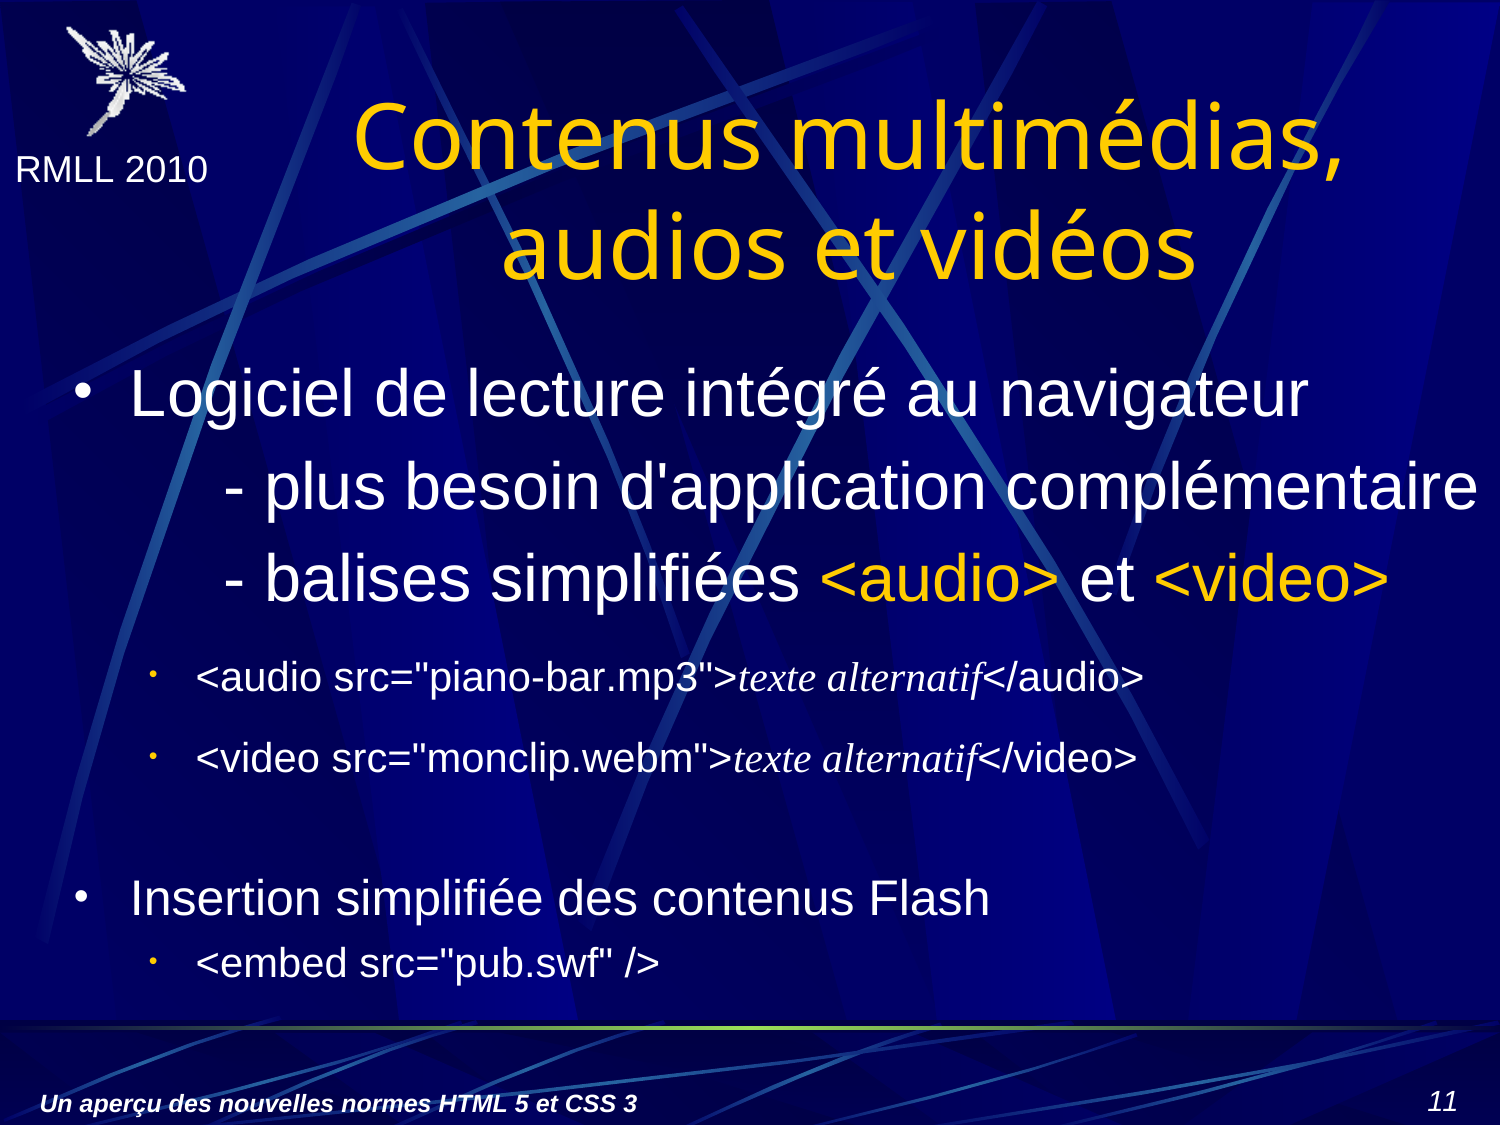

# Contenus multimédias, audios et vidéos
Logiciel de lecture intégré au navigateur
- plus besoin d'application complémentaire
- balises simplifiées <audio> et <video>
<audio src="piano-bar.mp3">texte alternatif</audio>
<video src="monclip.webm">texte alternatif</video>
Insertion simplifiée des contenus Flash
<embed src="pub.swf" />